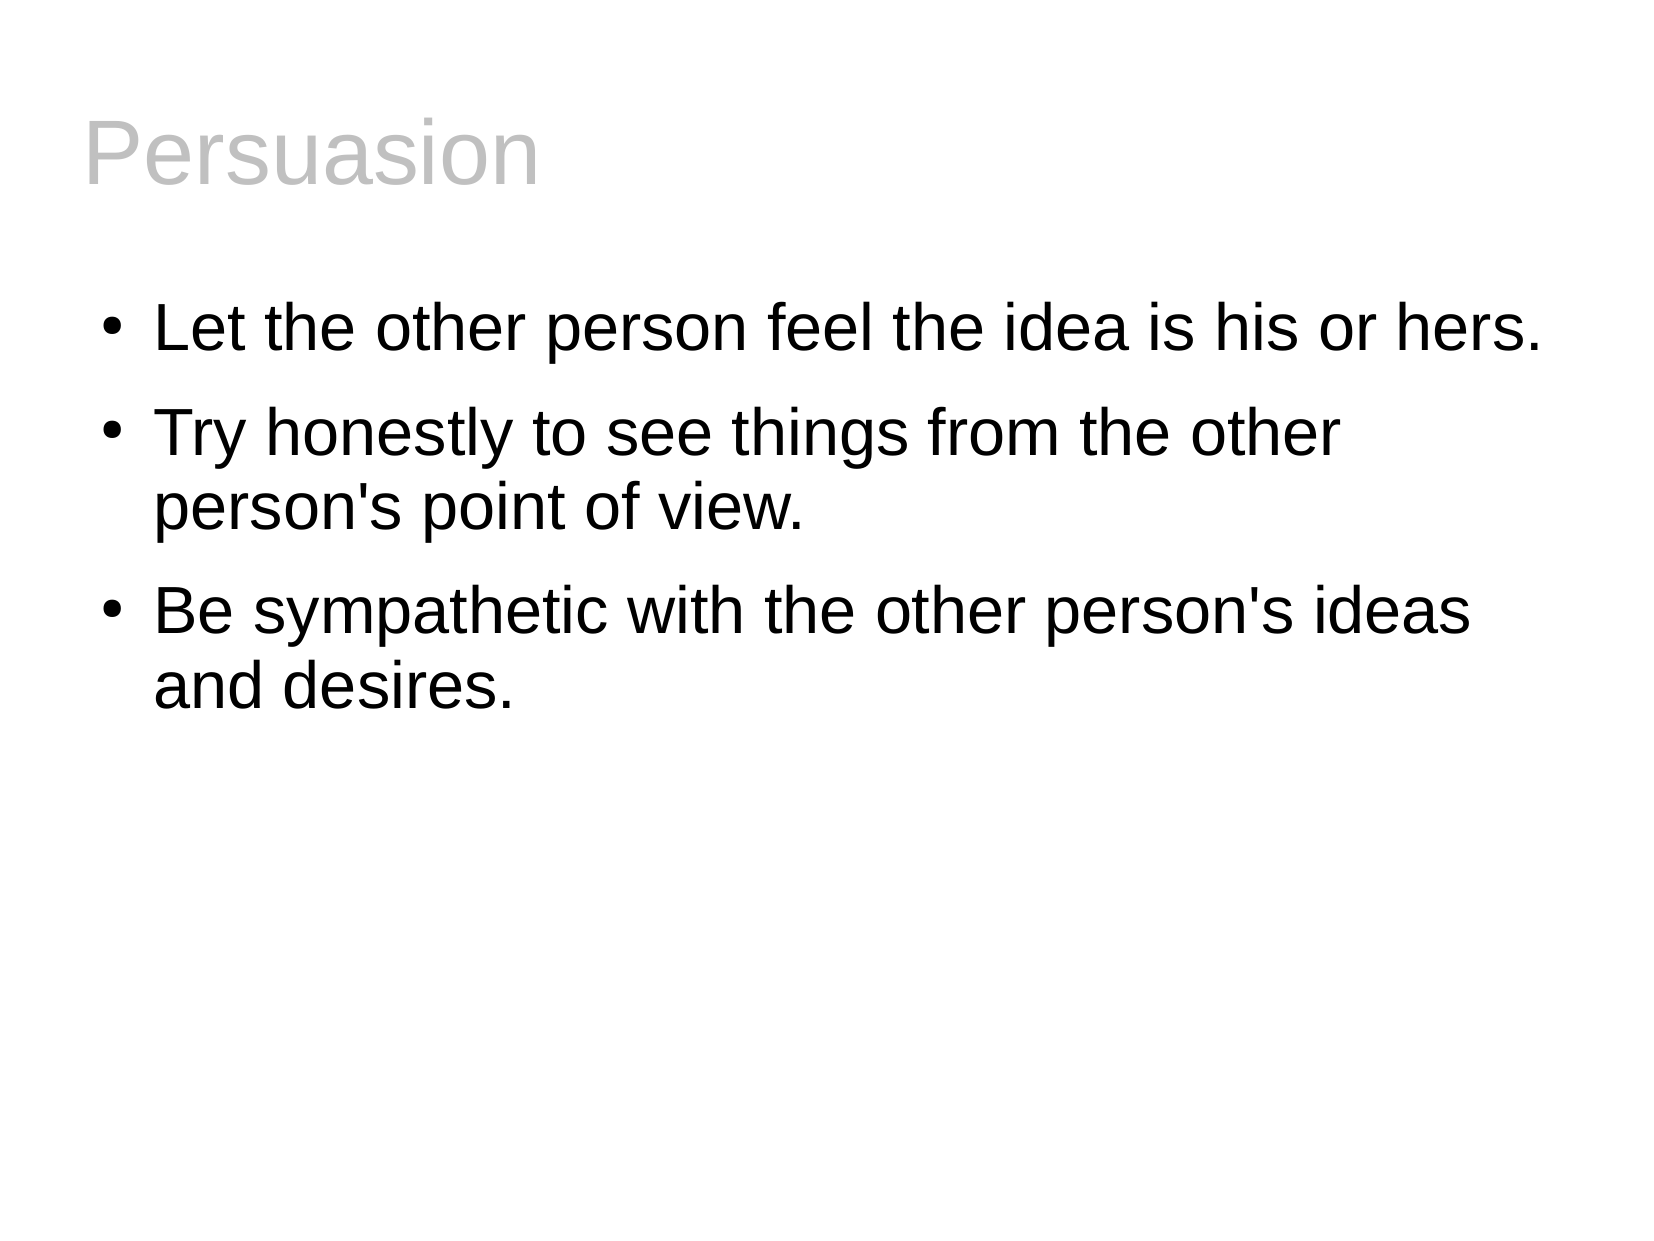

# Persuasion
Let the other person feel the idea is his or hers.
Try honestly to see things from the other person's point of view.
Be sympathetic with the other person's ideas and desires.